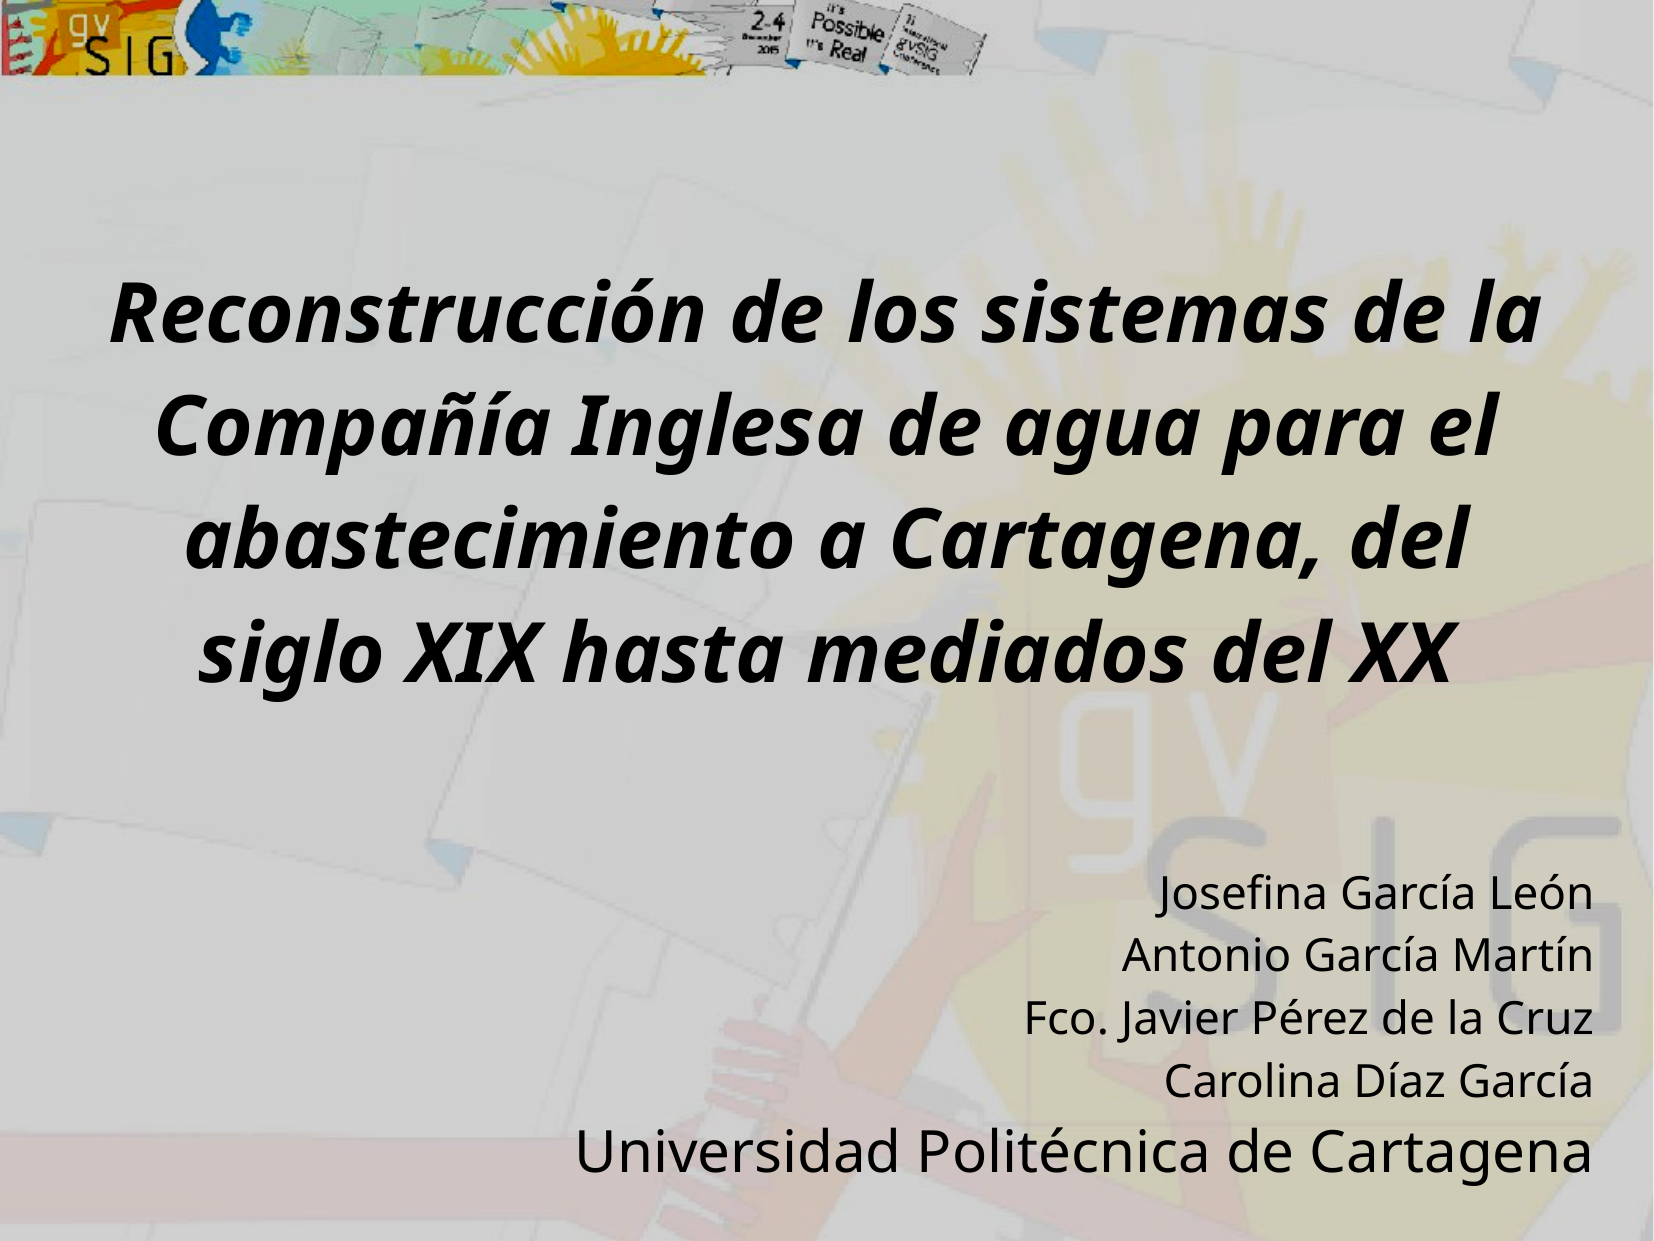

# Reconstrucción de los sistemas de la Compañía Inglesa de agua para el abastecimiento a Cartagena, del siglo XIX hasta mediados del XX
Josefina García León
Antonio García Martín
Fco. Javier Pérez de la Cruz
Carolina Díaz García
Universidad Politécnica de Cartagena